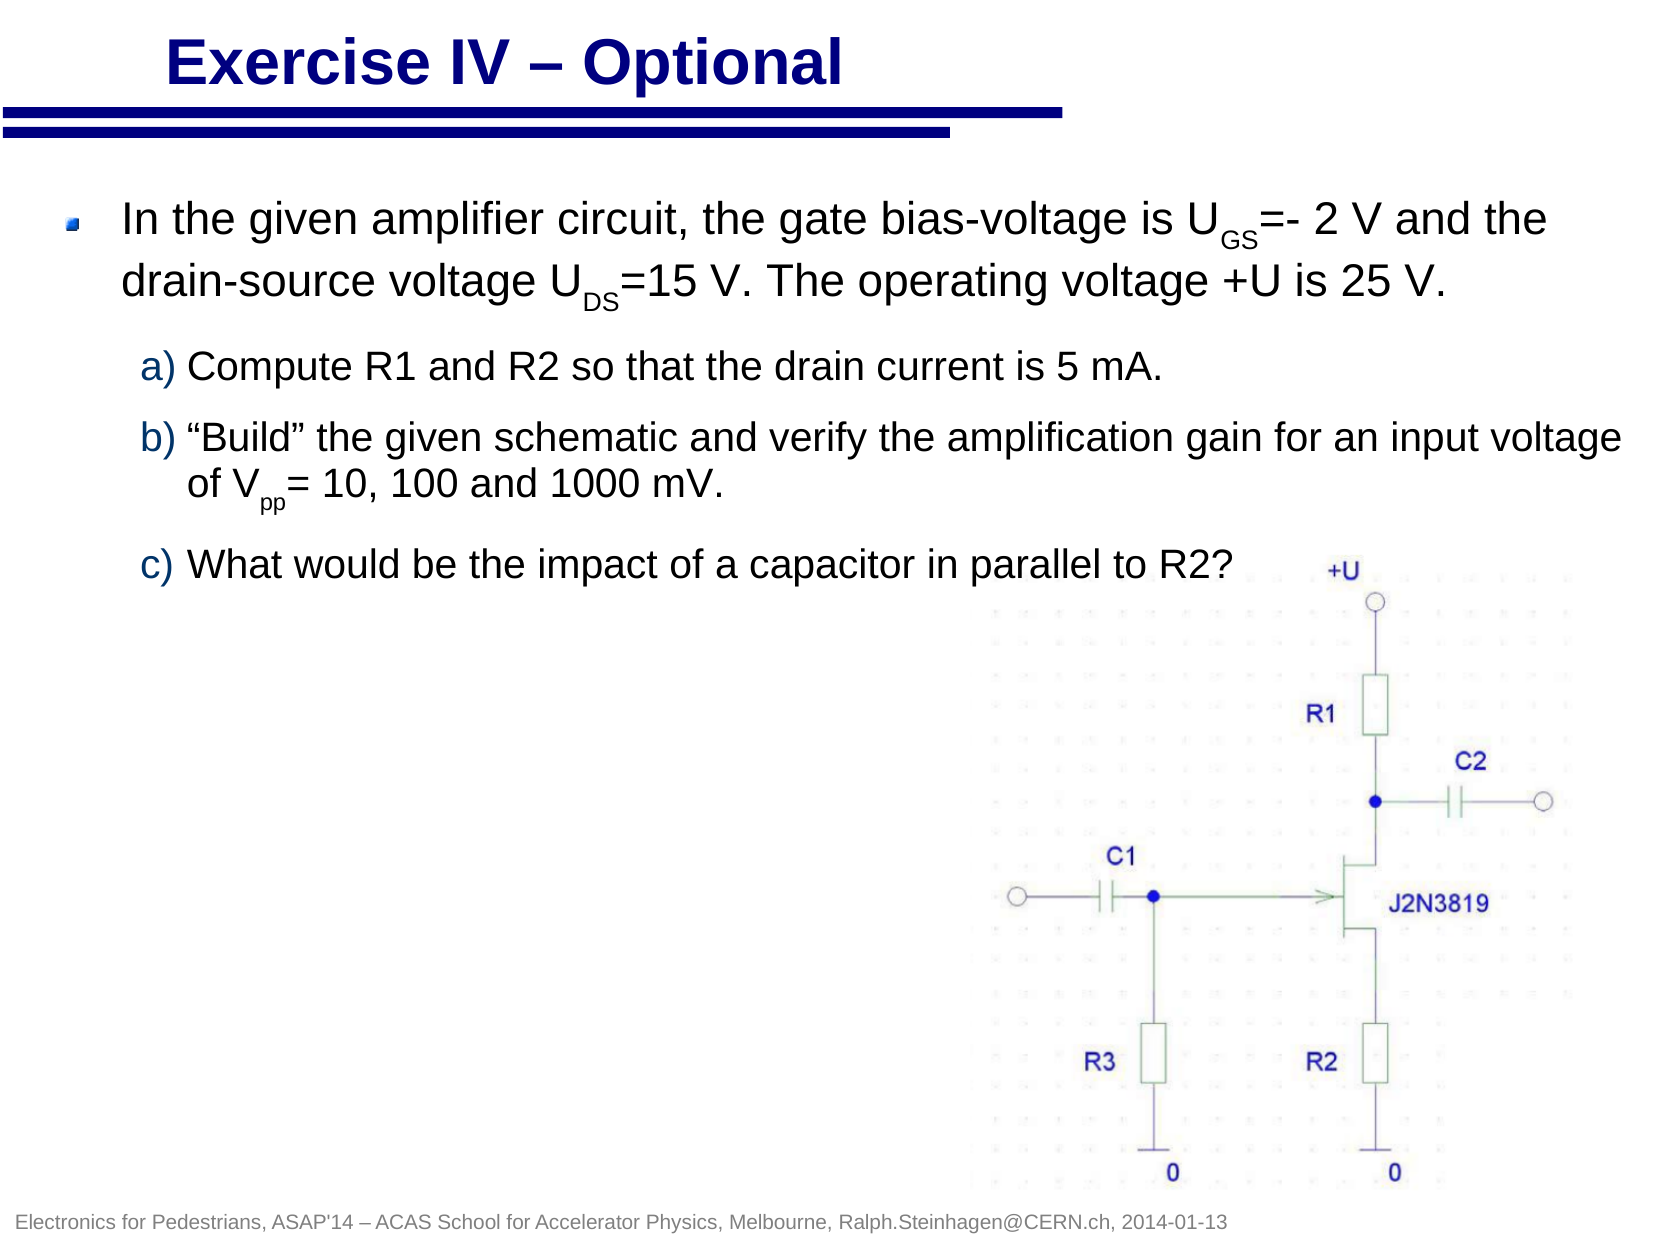

# Exercise IV – Optional
In the given amplifier circuit, the gate bias-voltage is UGS=- 2 V and the drain-source voltage UDS=15 V. The operating voltage +U is 25 V.
Compute R1 and R2 so that the drain current is 5 mA.
“Build” the given schematic and verify the amplification gain for an input voltage of Vpp= 10, 100 and 1000 mV.
What would be the impact of a capacitor in parallel to R2?